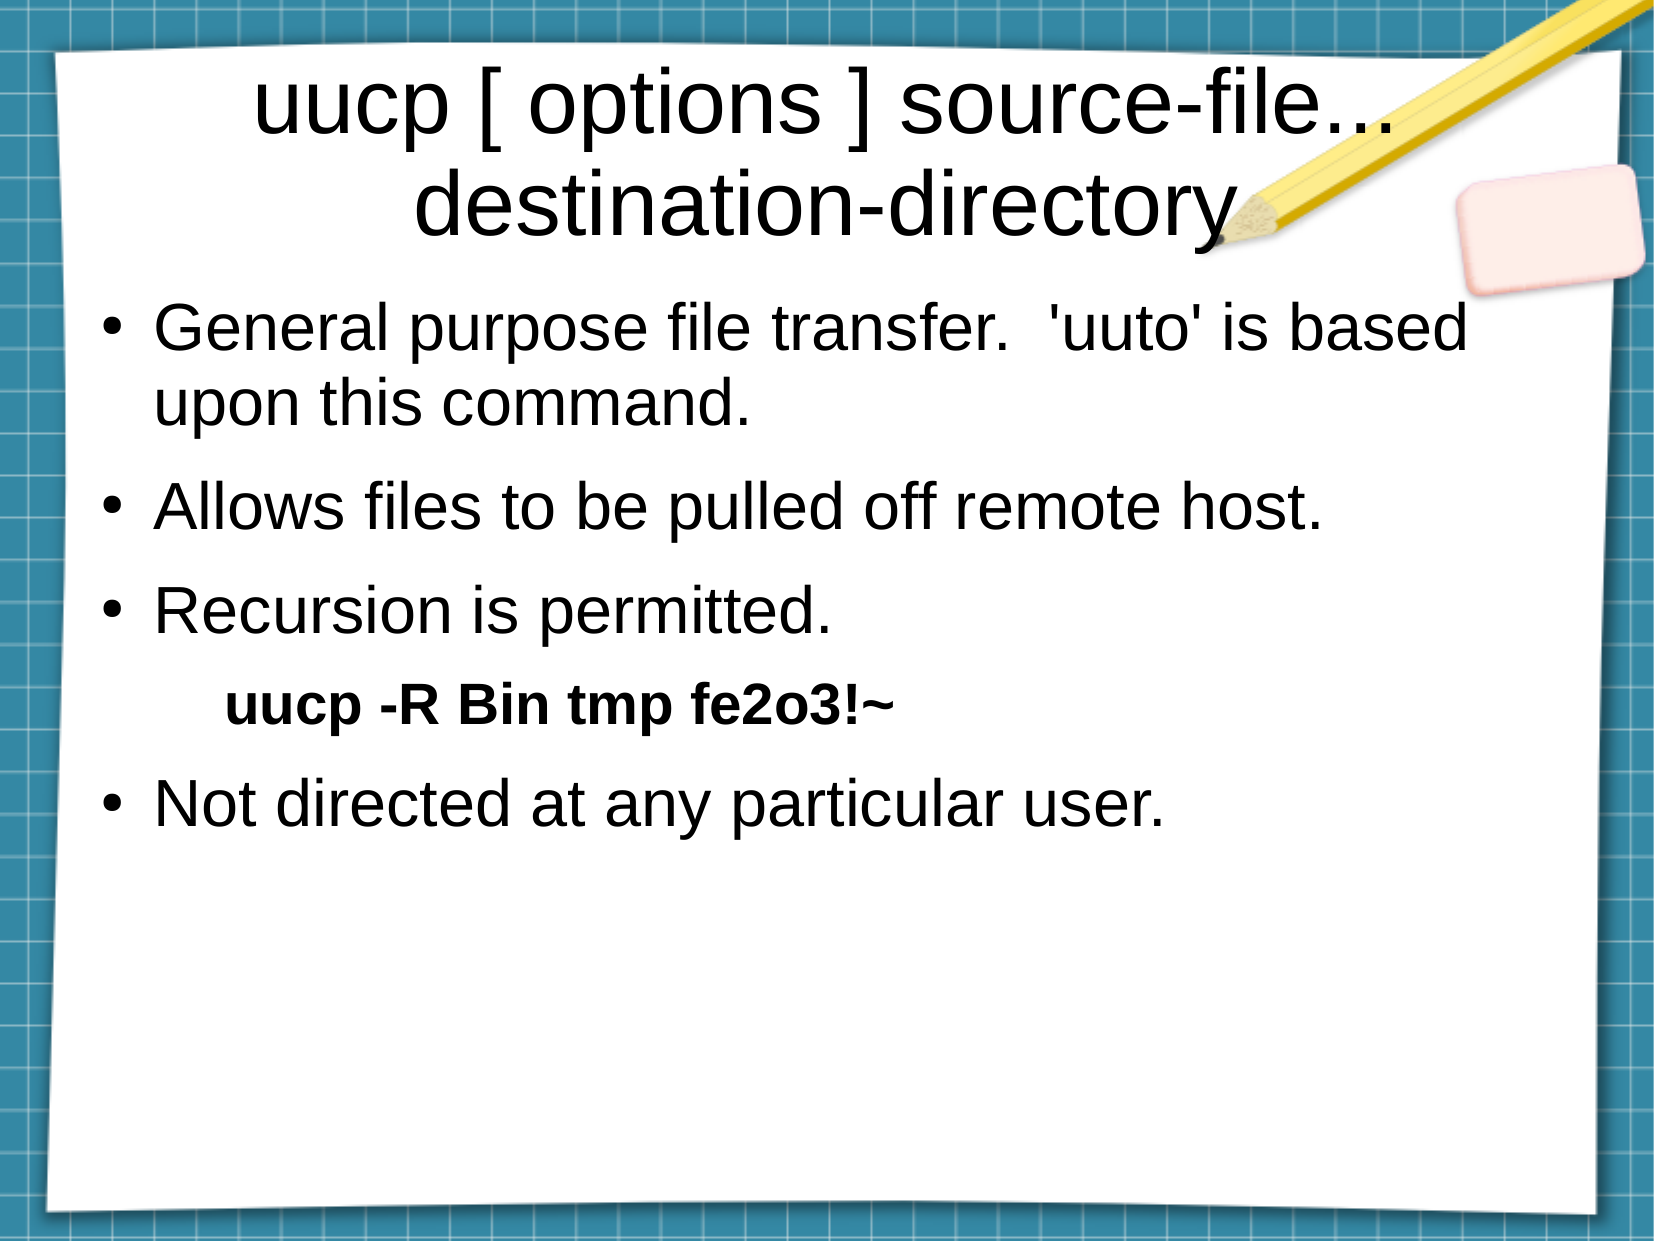

# uucp [ options ] source-file... destination-directory
General purpose file transfer. 'uuto' is based upon this command.
Allows files to be pulled off remote host.
Recursion is permitted.
uucp -R Bin tmp fe2o3!~
Not directed at any particular user.